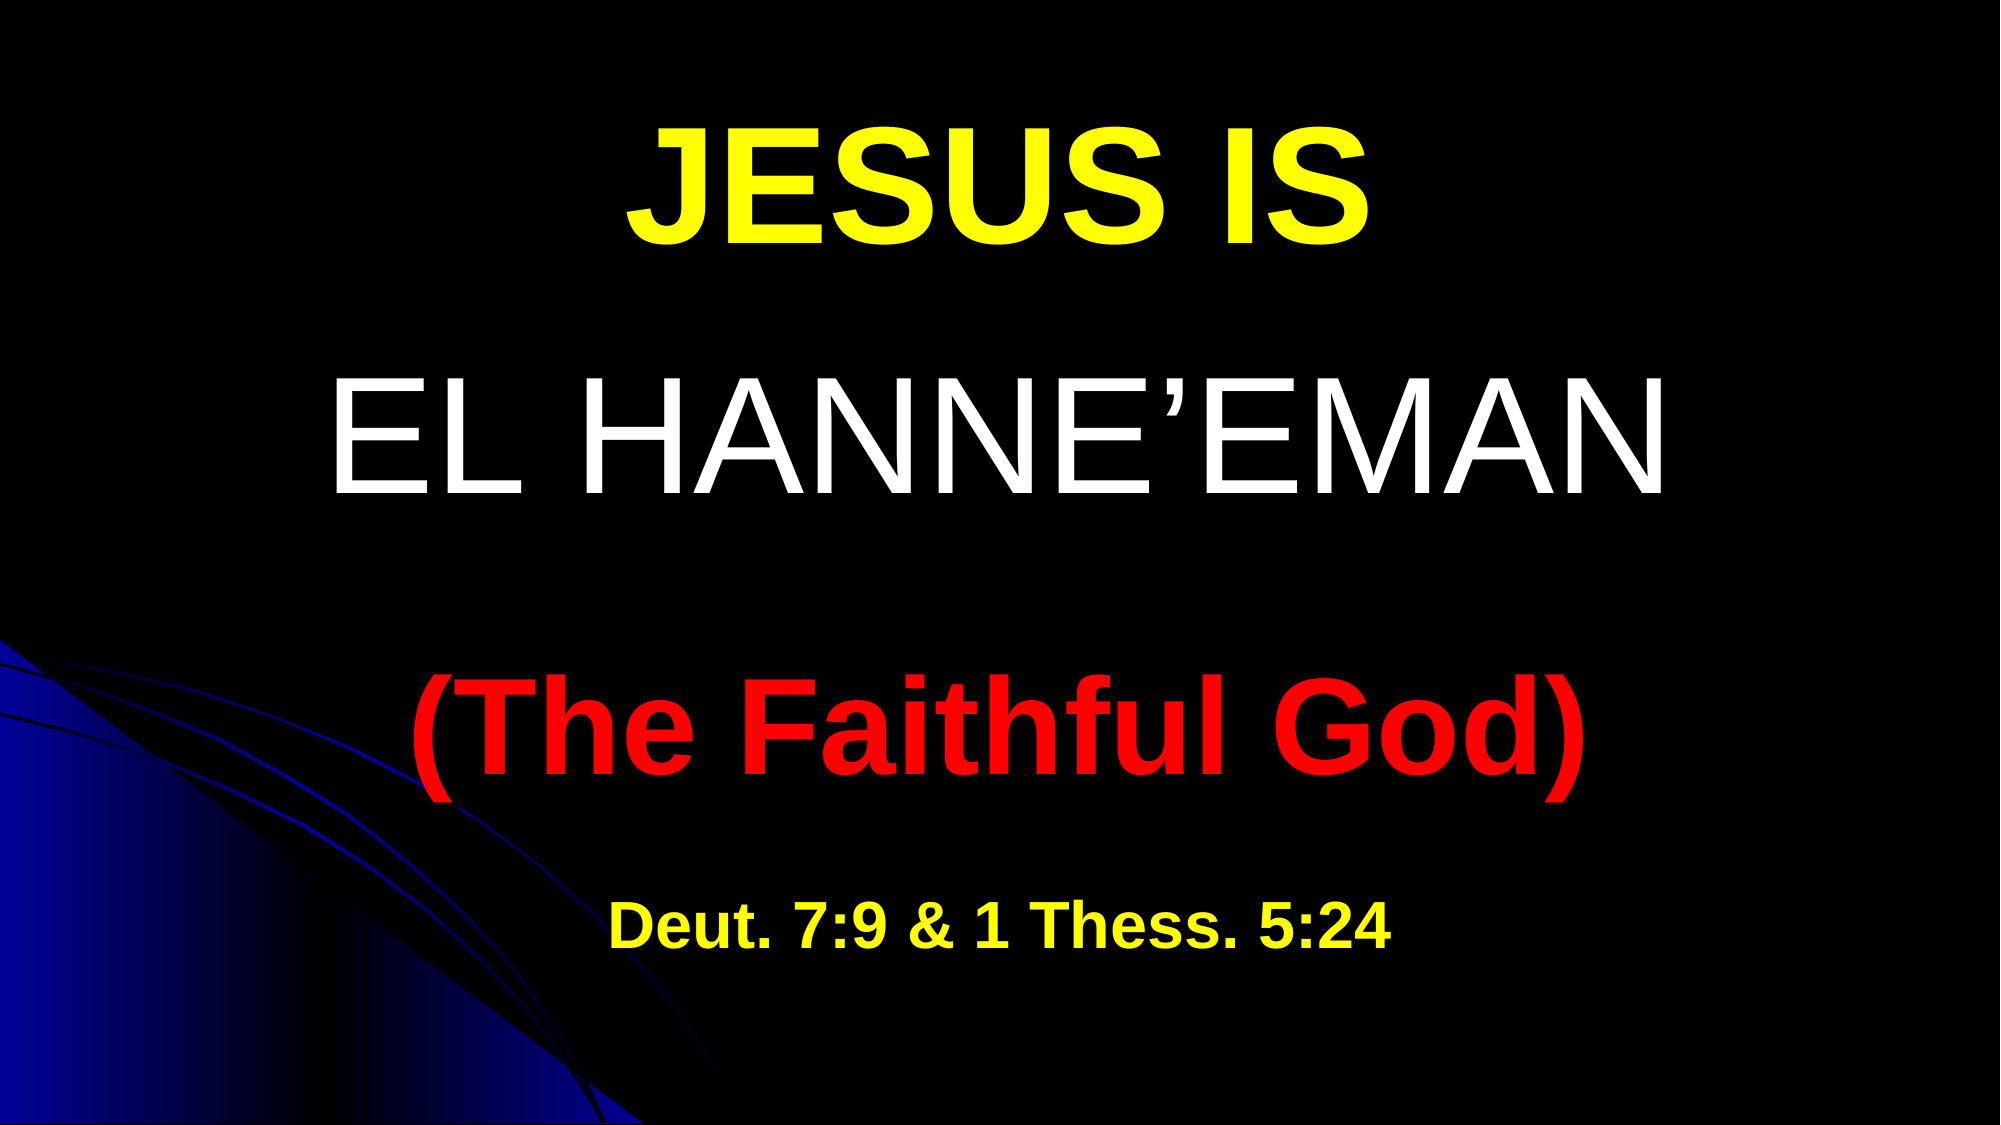

# JESUS IS EL HANNE’EMAN (The Faithful God) Deut. 7:9 & 1 Thess. 5:24